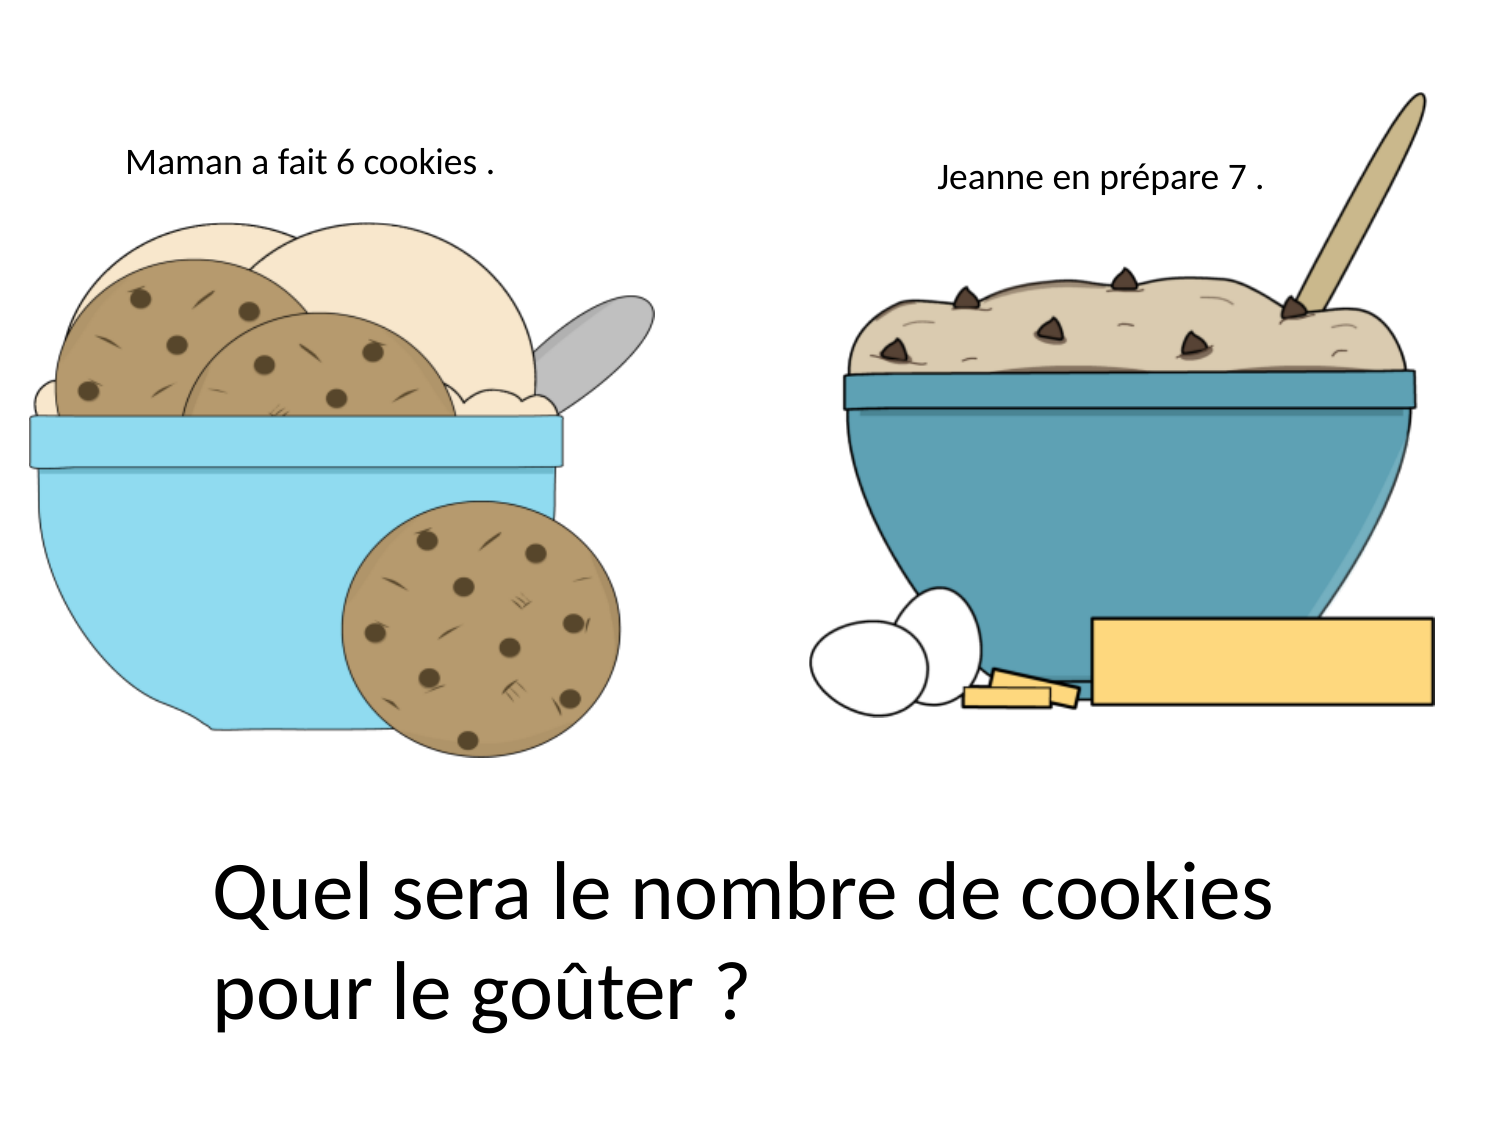

Maman a fait 6 cookies .
Jeanne en prépare 7 .
Quel sera le nombre de cookies
pour le goûter ?